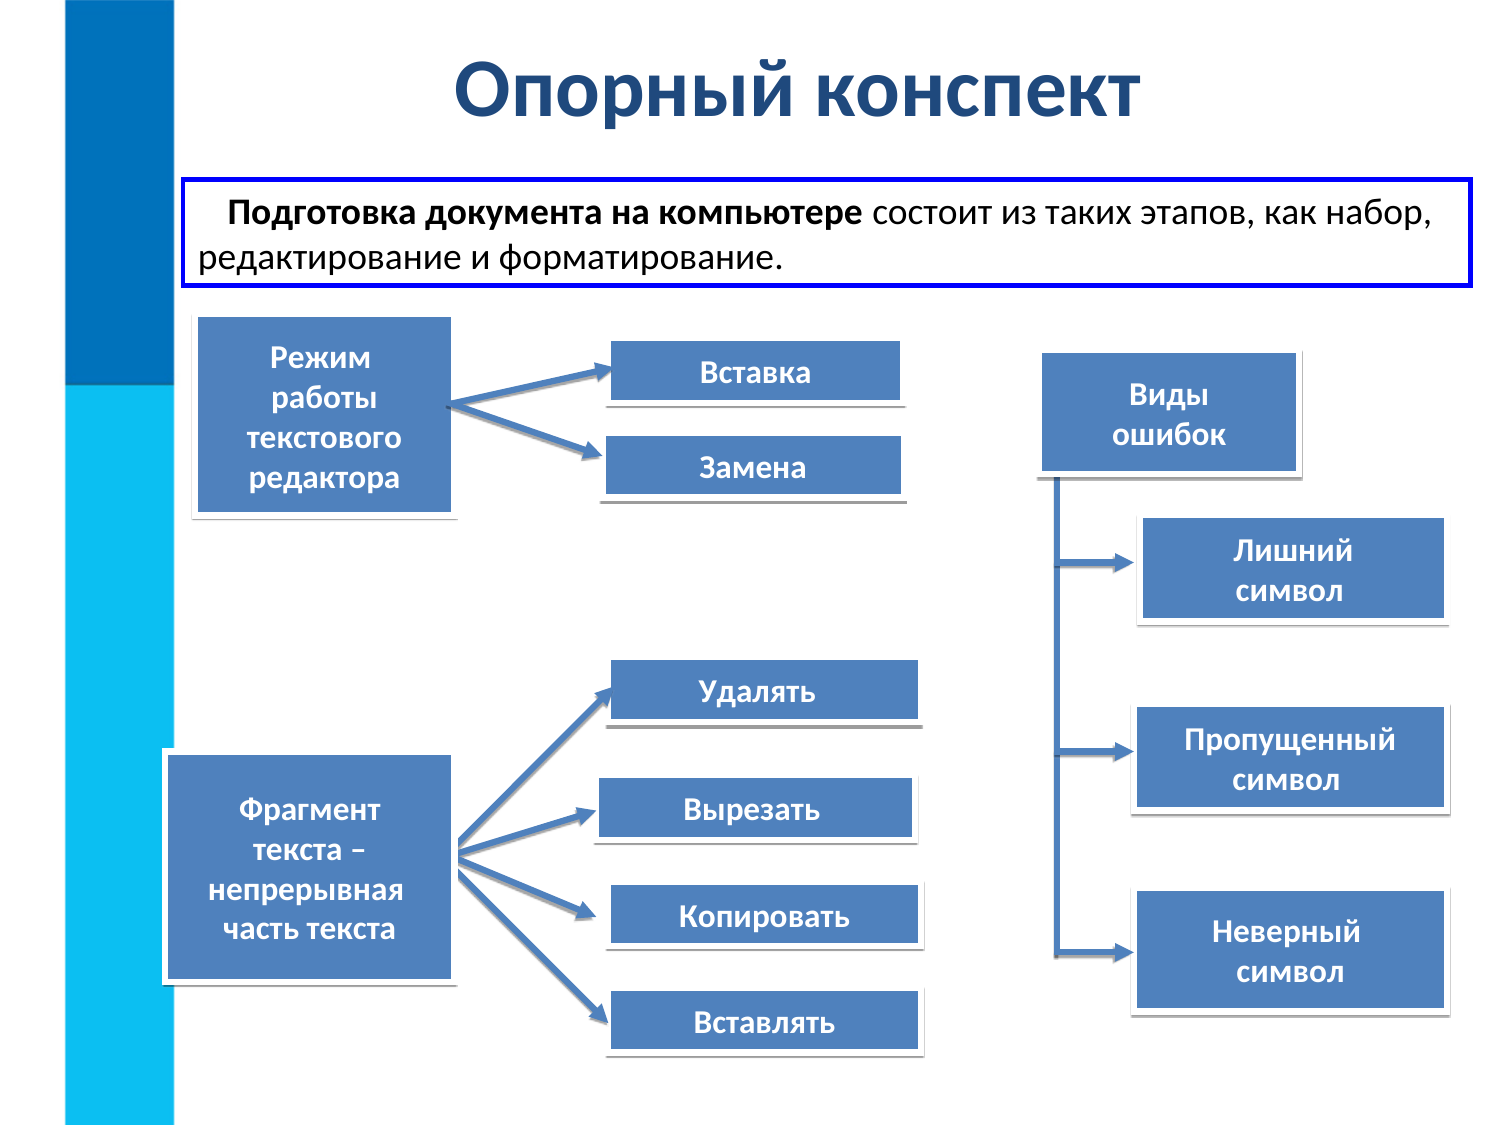

Опорный конспект
Подготовка документа на компьютере состоит из таких этапов, как набор, редактирование и форматирование.
Режим
работы
текстового
редактора
Вставка
Виды
 ошибок
Замена
Лишний
символ
Удалять
Пропущенный
символ
Фрагмент
текста –
непрерывная
часть текста
Вырезать
Копировать
Неверный
символ
Вставлять